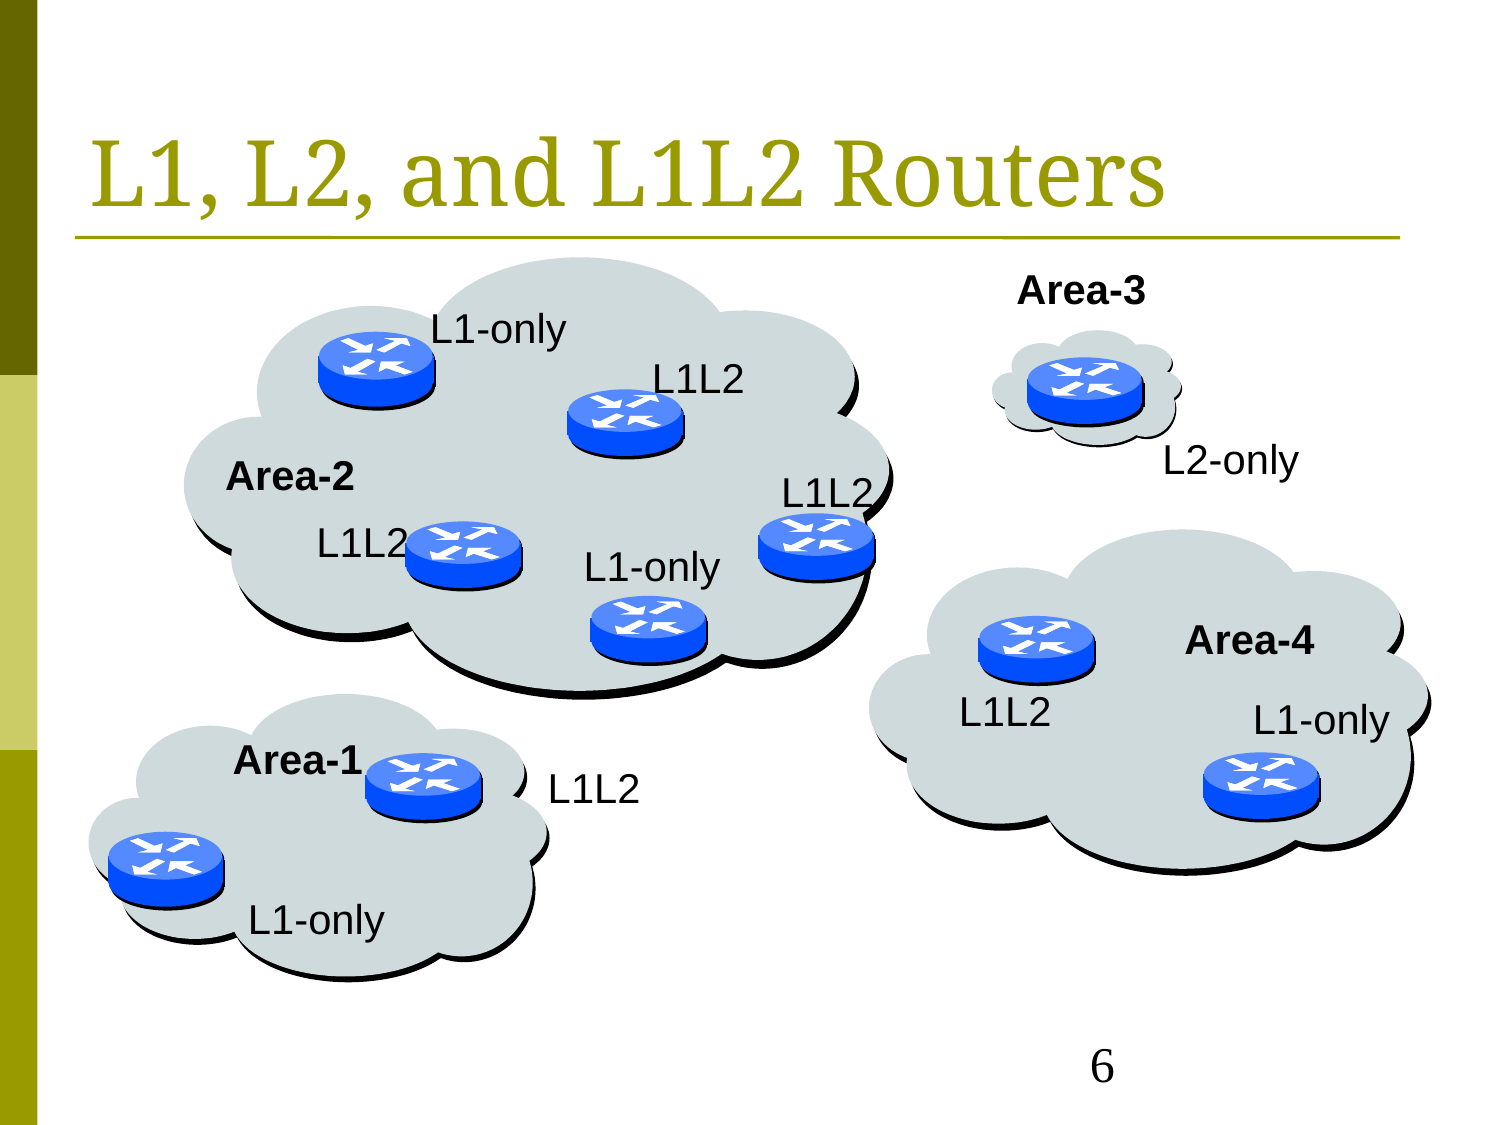

# L1, L2, and L1L2 Routers
Area-3
L1-only
L1L2
L2-only
Area-2
L1L2
L1L2
L1-only
Area-4
L1L2
L1-only
Area-1
L1L2
L1-only